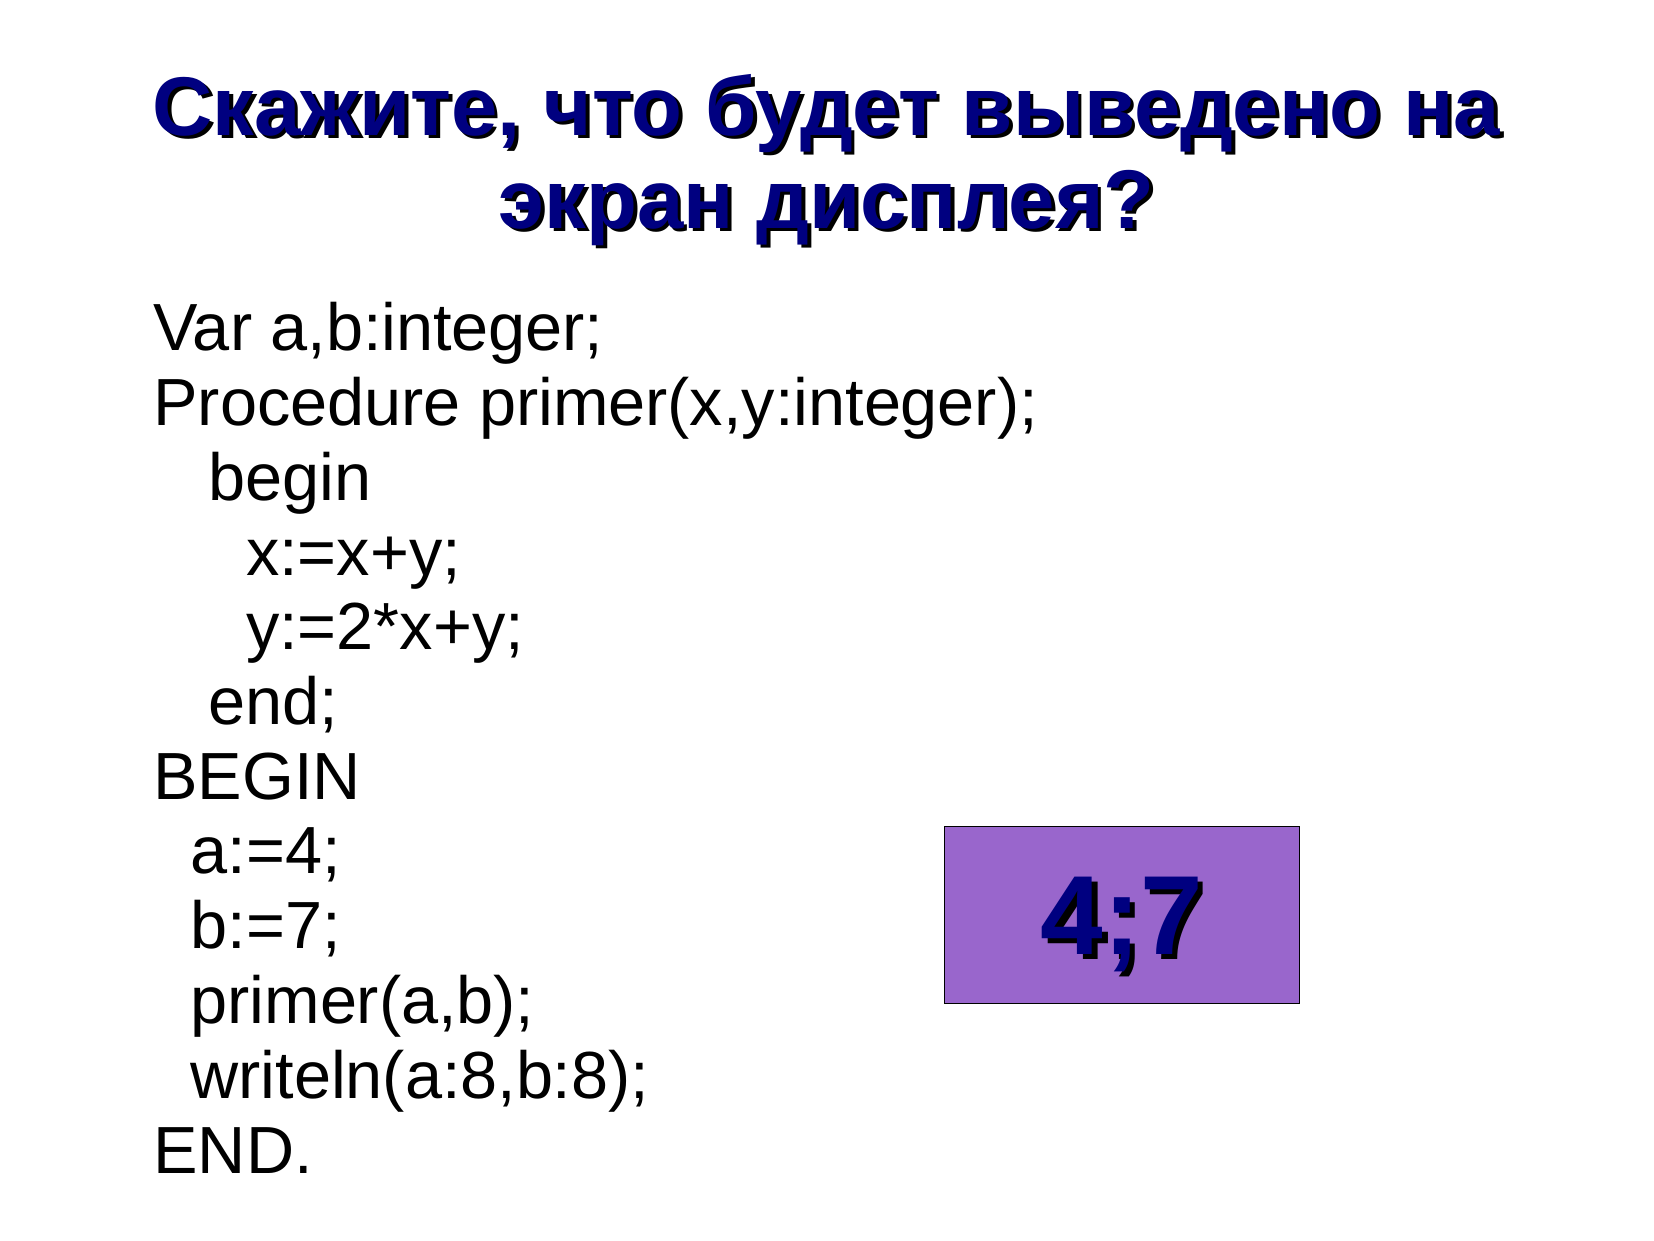

# Скажите, что будет выведено на экран дисплея?
Var a,b:integer;
Procedure primer(x,y:integer);
 begin
 x:=x+y;
 y:=2*x+y;
 end;
BEGIN
 a:=4;
 b:=7;
 primer(a,b);
 writeln(a:8,b:8);
END.
4;7